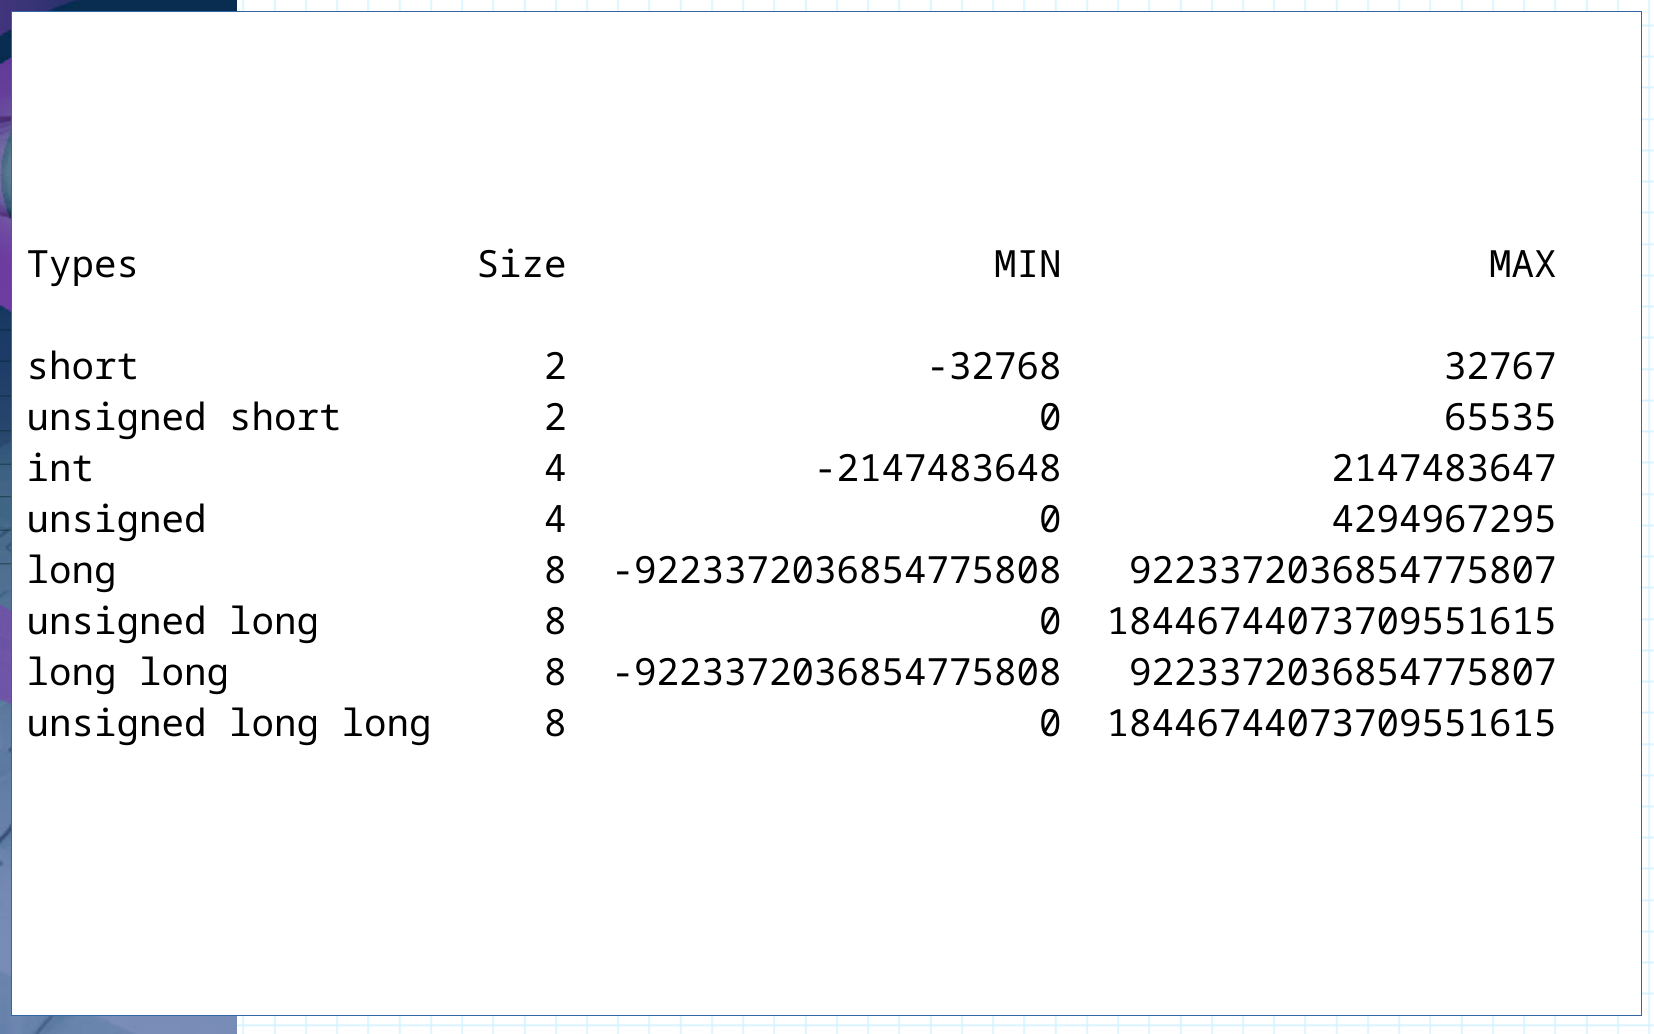

Types Size MIN MAX
short 2 -32768 32767
unsigned short 2 0 65535
int 4 -2147483648 2147483647
unsigned 4 0 4294967295
long 8 -9223372036854775808 9223372036854775807
unsigned long 8 0 18446744073709551615
long long 8 -9223372036854775808 9223372036854775807
unsigned long long 8 0 18446744073709551615